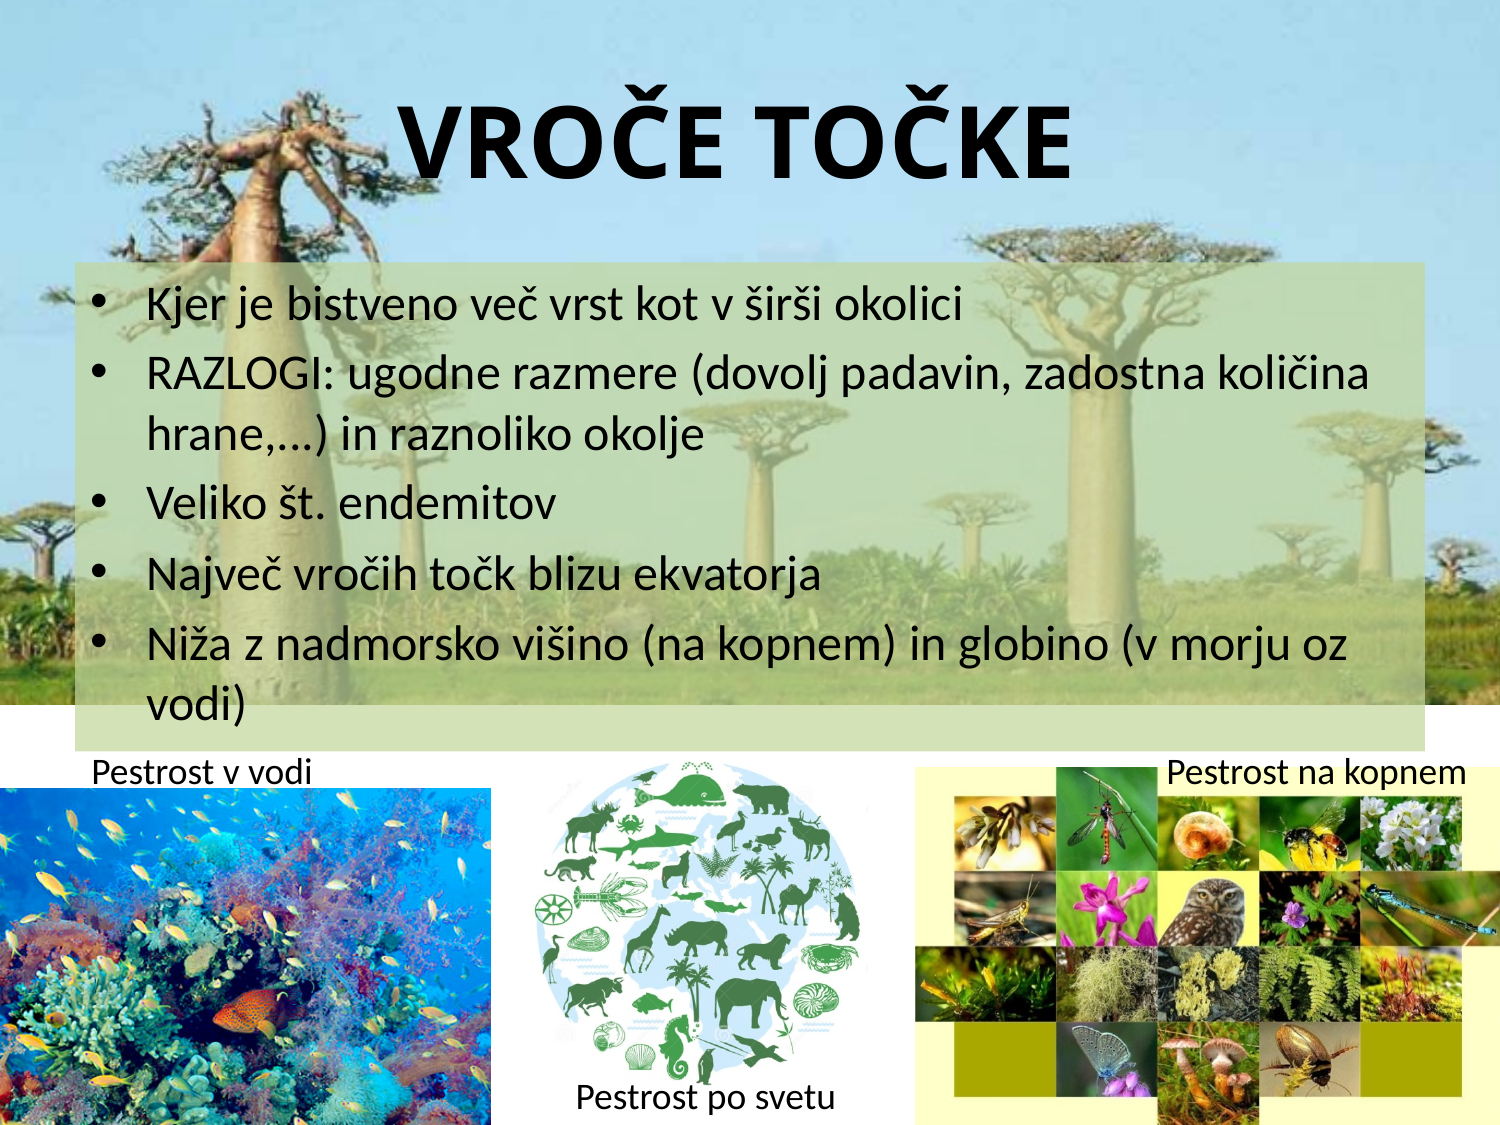

# VROČE TOČKE
Kjer je bistveno več vrst kot v širši okolici
RAZLOGI: ugodne razmere (dovolj padavin, zadostna količina hrane,...) in raznoliko okolje
Veliko št. endemitov
Največ vročih točk blizu ekvatorja
Niža z nadmorsko višino (na kopnem) in globino (v morju oz vodi)
Pestrost v vodi
Pestrost na kopnem
Pestrost po svetu